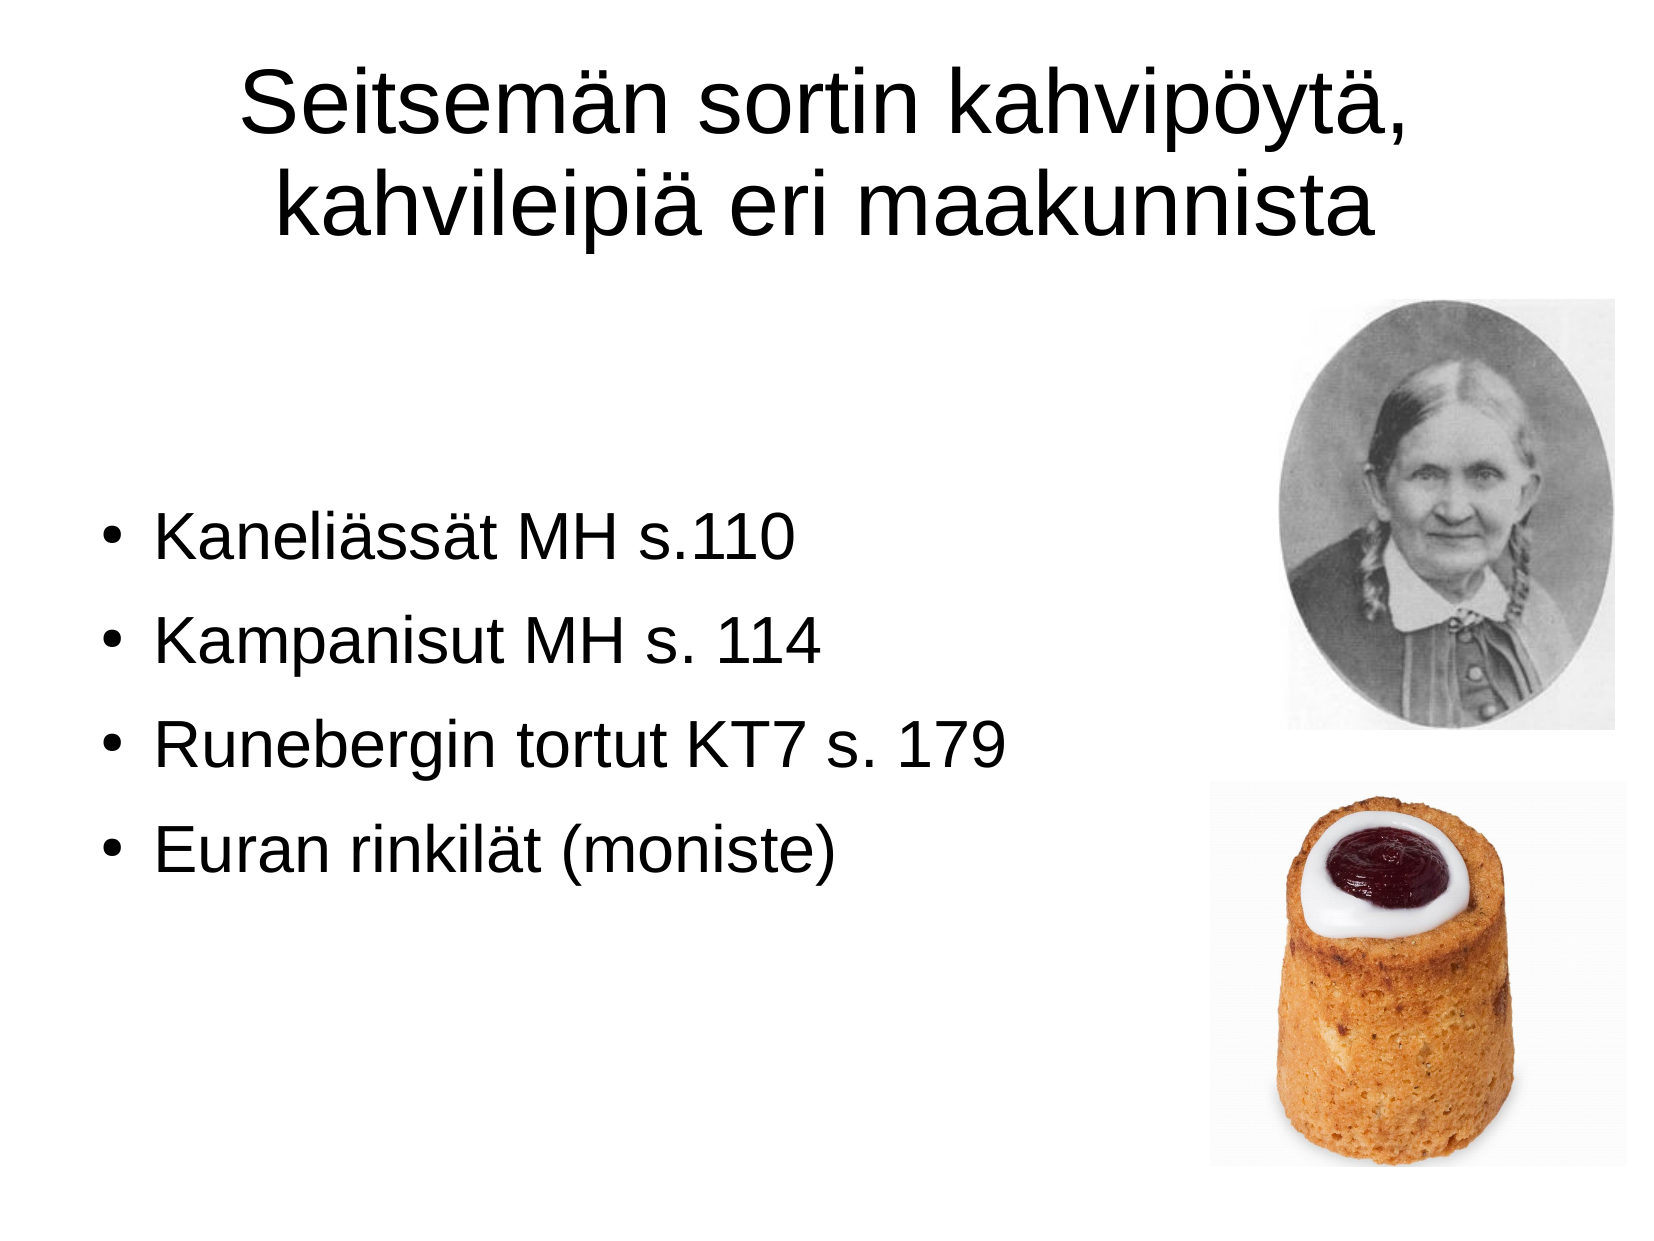

# Seitsemän sortin kahvipöytä, kahvileipiä eri maakunnista
Kaneliässät MH s.110
Kampanisut MH s. 114
Runebergin tortut KT7 s. 179
Euran rinkilät (moniste)